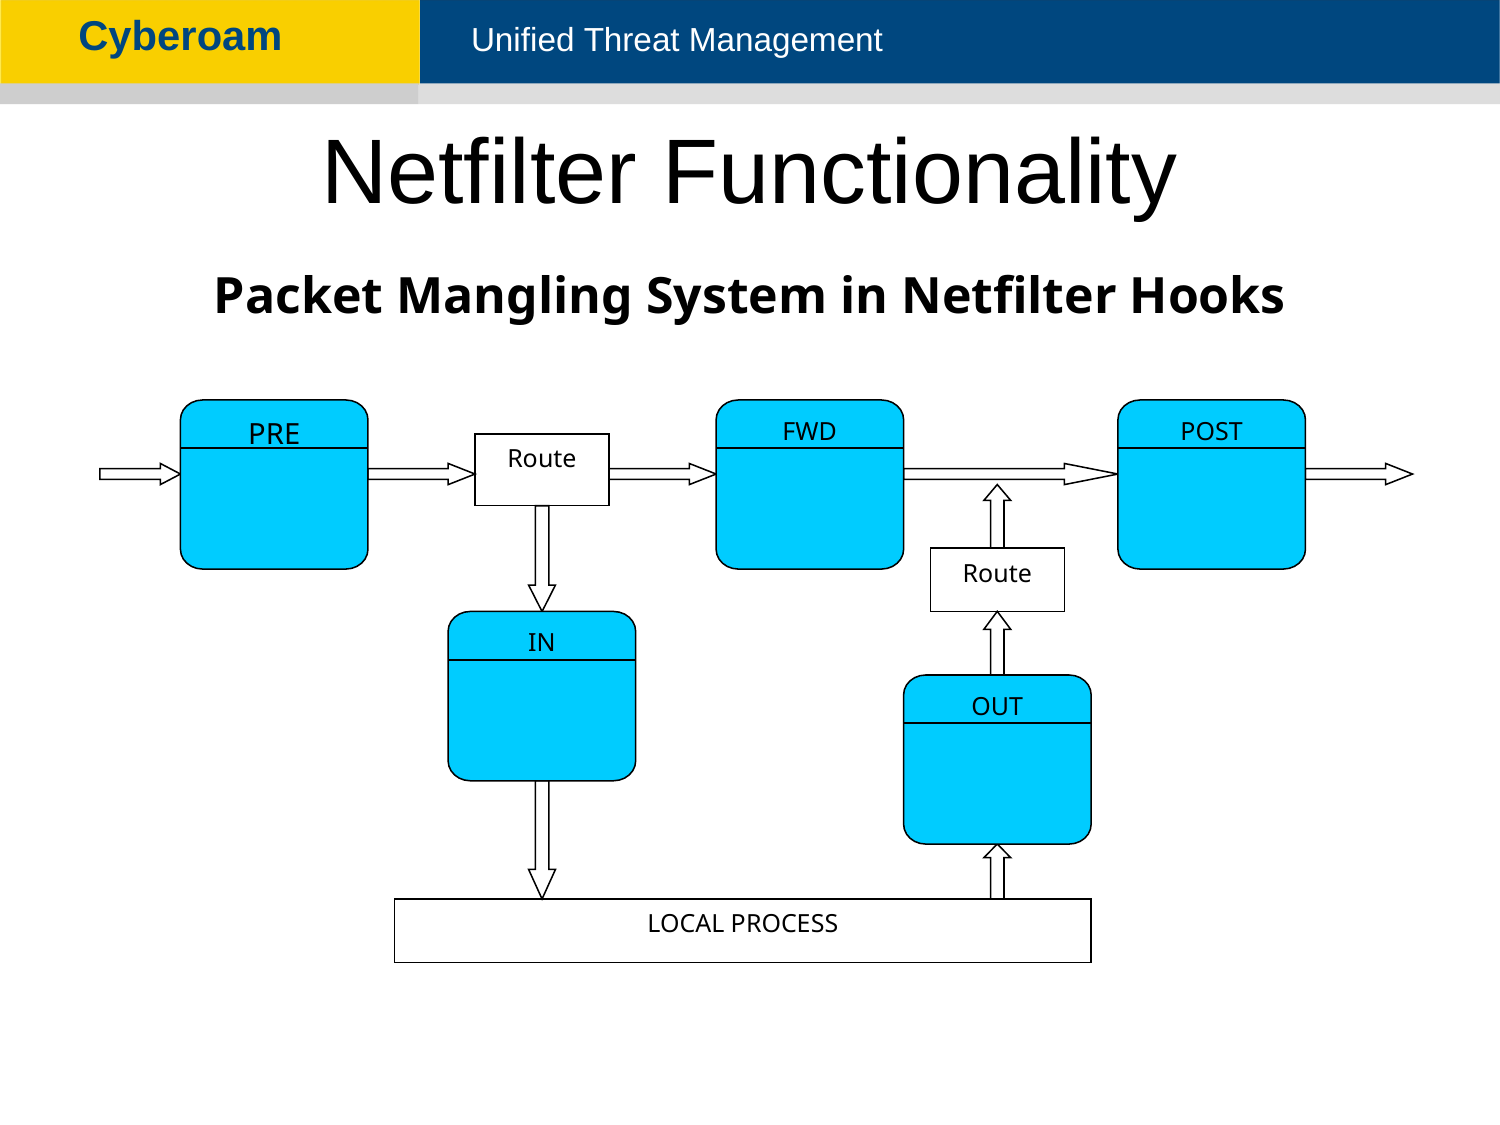

# Netfilter Functionality
Packet Mangling System in Netfilter Hooks
PRE
FWD
POST
Route
Route
IN
OUT
LOCAL PROCESS